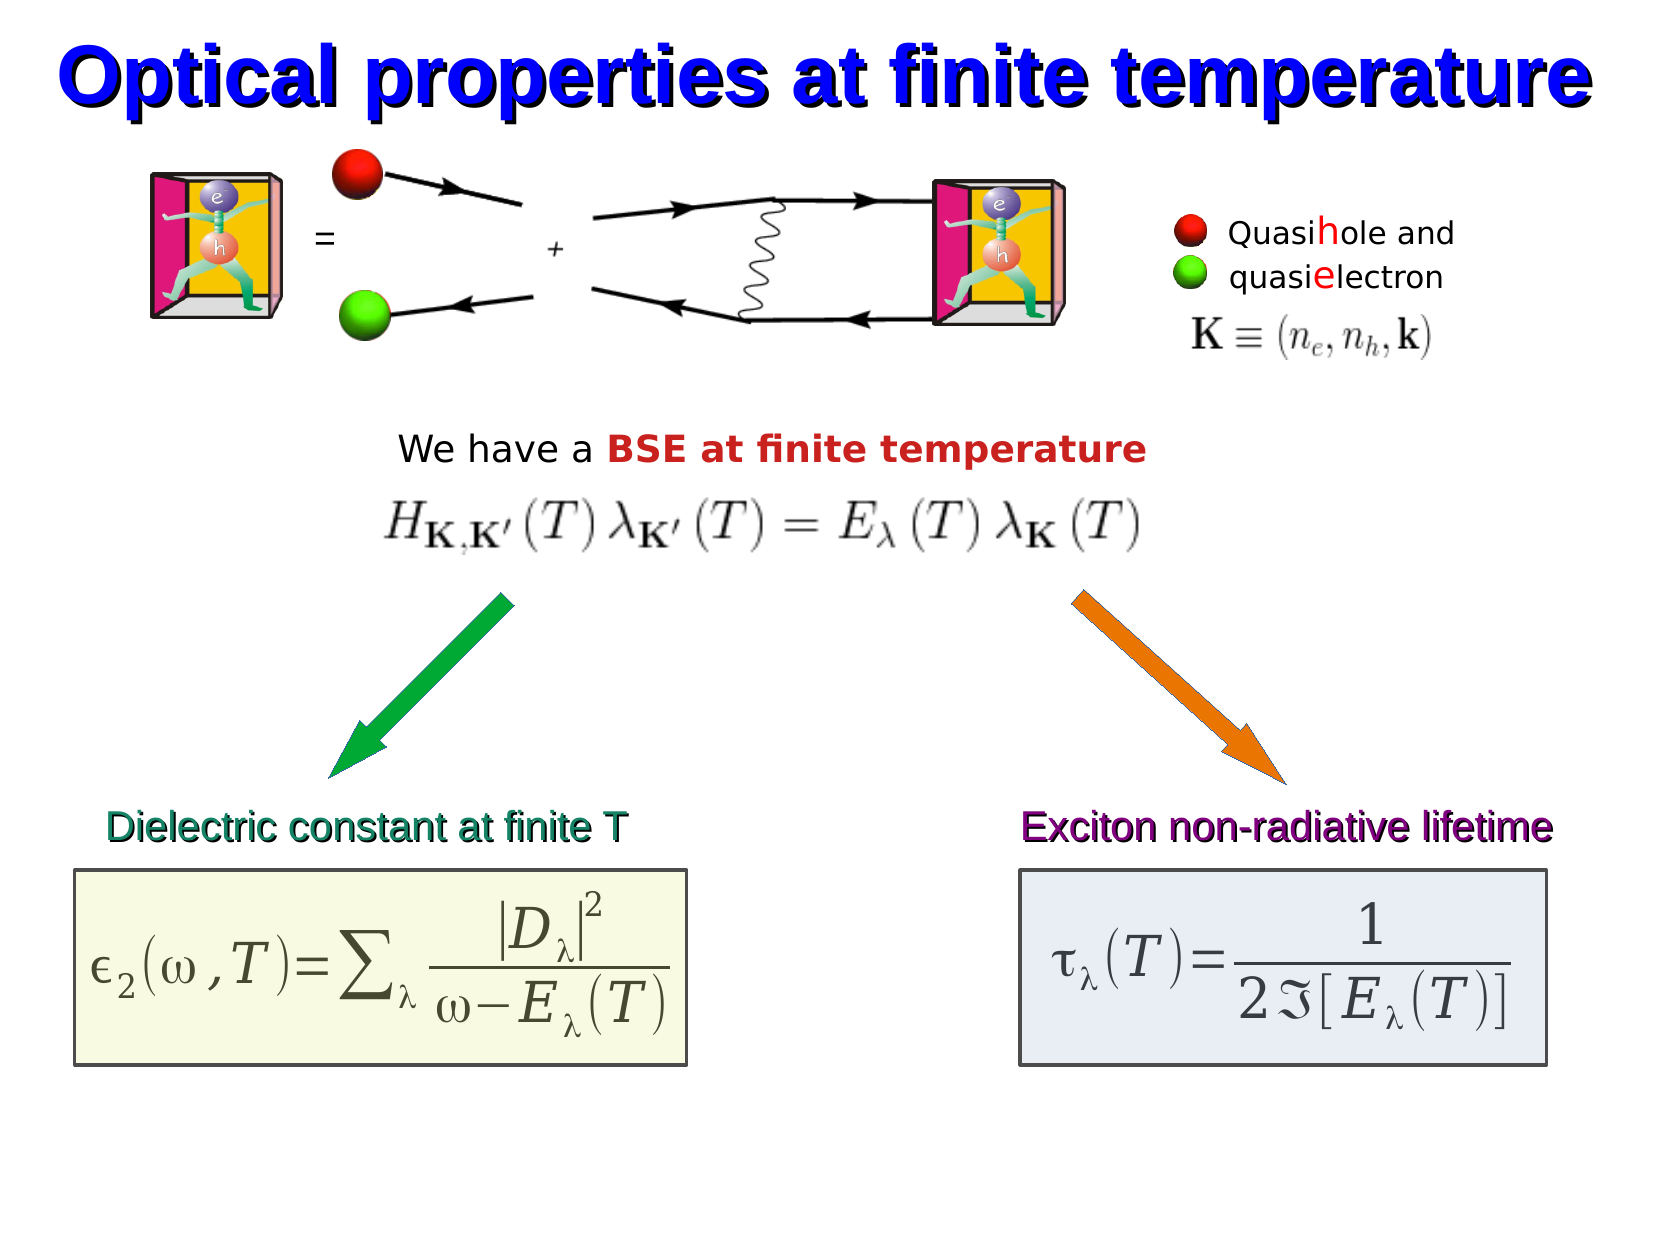

Optical properties at finite temperature
Quasihole and quasielectron
=
We have a BSE at finite temperature
Dielectric constant at finite T
Exciton non-radiative lifetime